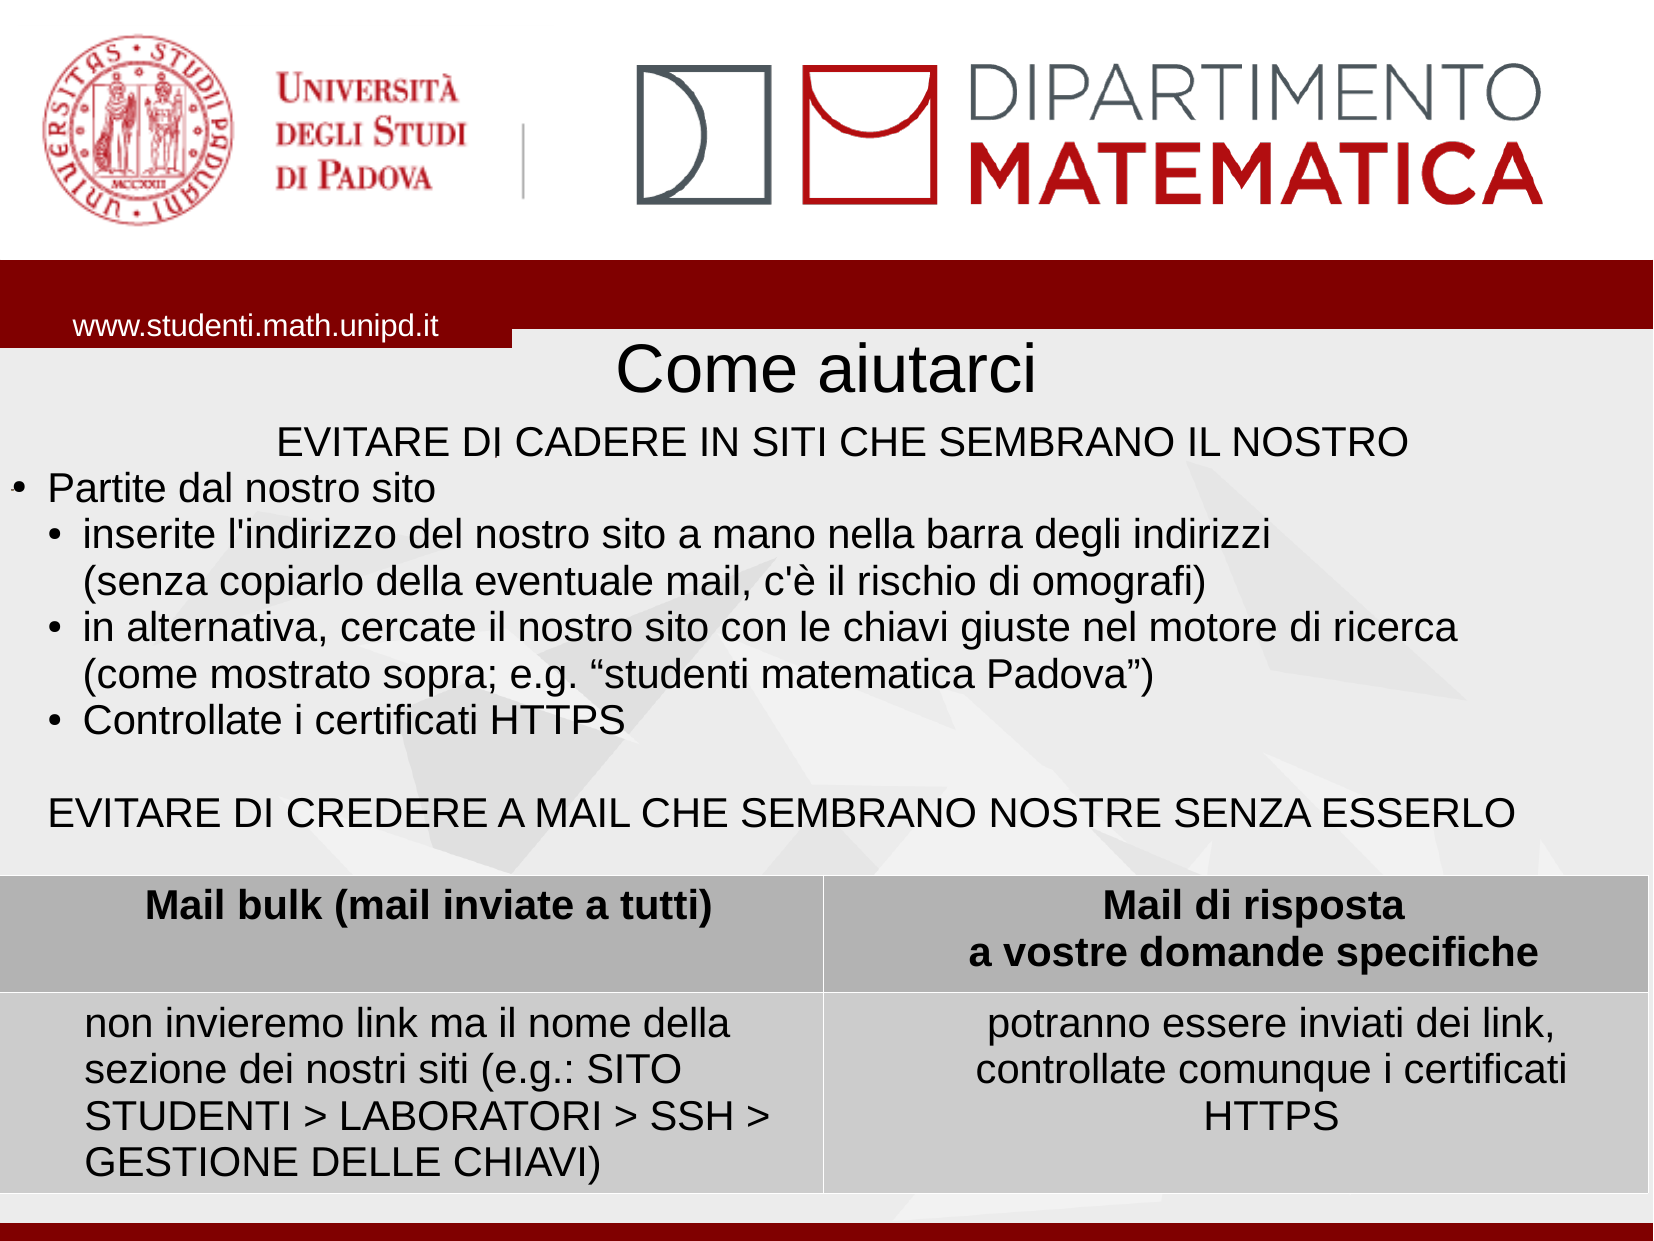

| |
| --- |
# Come aiutarci
www.studenti.math.unipd.it
EVITARE DI CADERE IN SITI CHE SEMBRANO IL NOSTRO
Partite dal nostro sito
inserite l'indirizzo del nostro sito a mano nella barra degli indirizzi
(senza copiarlo della eventuale mail, c'è il rischio di omografi)
in alternativa, cercate il nostro sito con le chiavi giuste nel motore di ricerca
(come mostrato sopra; e.g. “studenti matematica Padova”)
Controllate i certificati HTTPS
EVITARE DI CREDERE A MAIL CHE SEMBRANO NOSTRE SENZA ESSERLO
| Mail bulk (mail inviate a tutti) | Mail di risposta a vostre domande specifiche |
| --- | --- |
| non invieremo link ma il nome della sezione dei nostri siti (e.g.: SITO STUDENTI > LABORATORI > SSH > GESTIONE DELLE CHIAVI) | potranno essere inviati dei link, controllate comunque i certificati HTTPS |
| |
| --- |